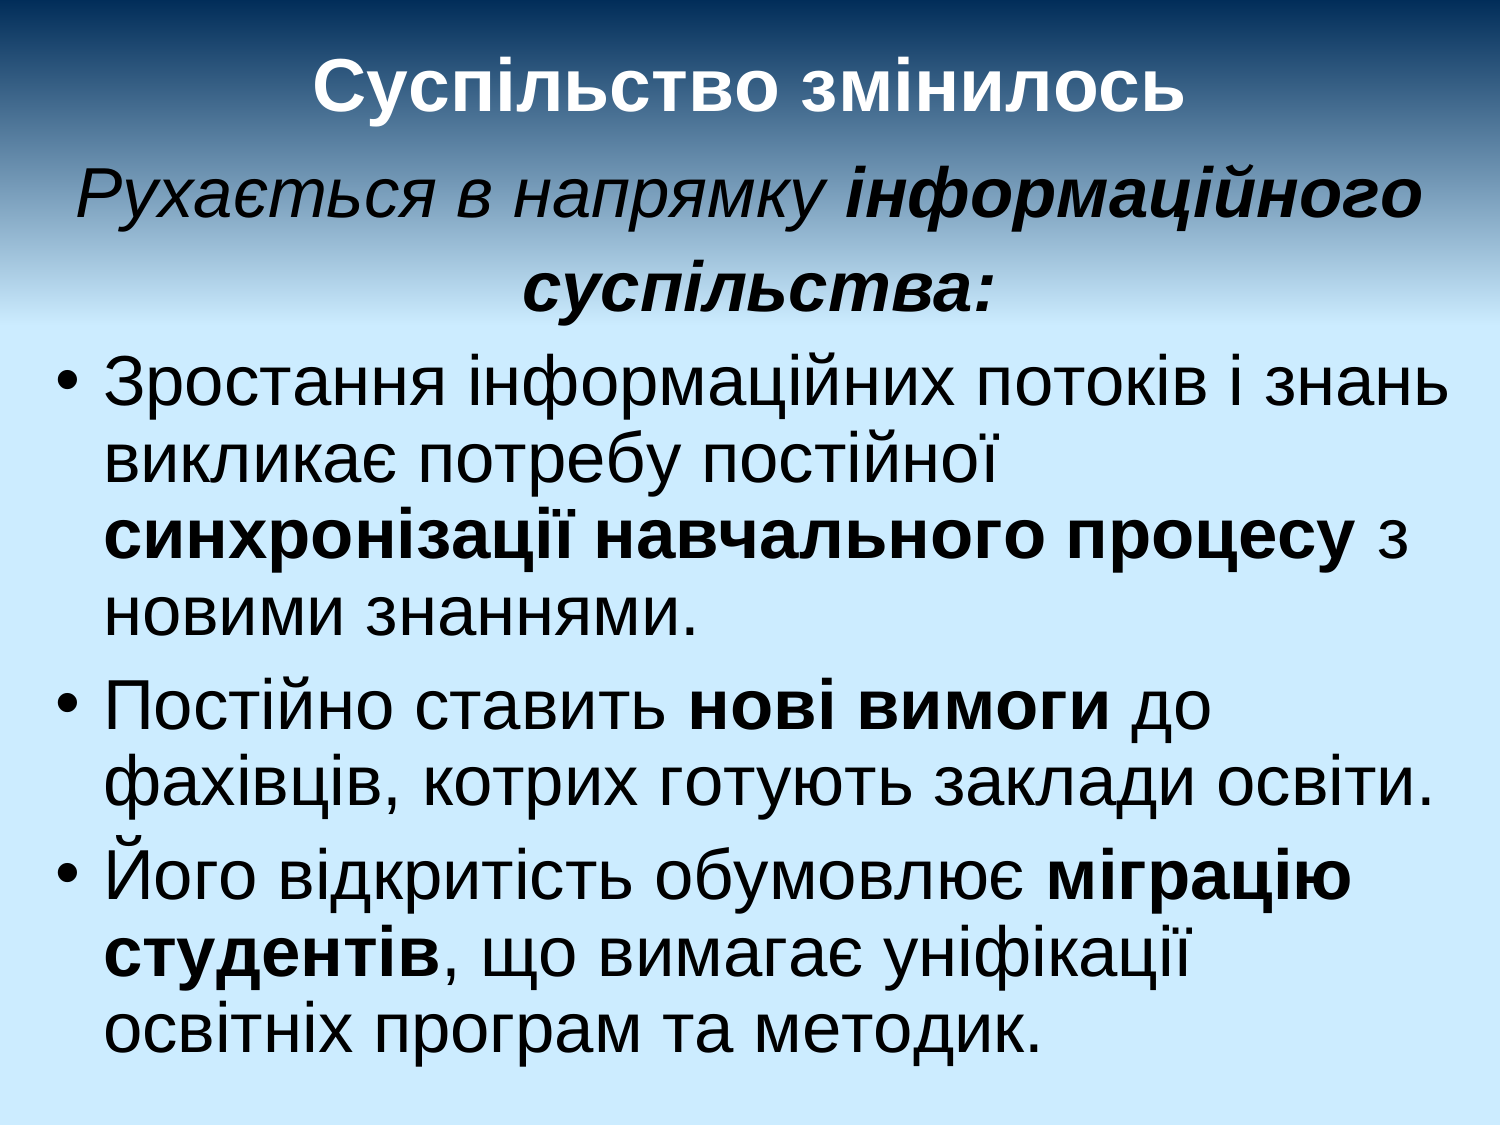

Суспільство змінилось
# Рухається в напрямку інформаційного
суспільства:
Зростання інформаційних потоків і знань викликає потребу постійної синхронізації навчального процесу з новими знаннями.
Постійно ставить нові вимоги до фахівців, котрих готують заклади освіти.
Його відкритість обумовлює міграцію студентів, що вимагає уніфікації освітніх програм та методик.